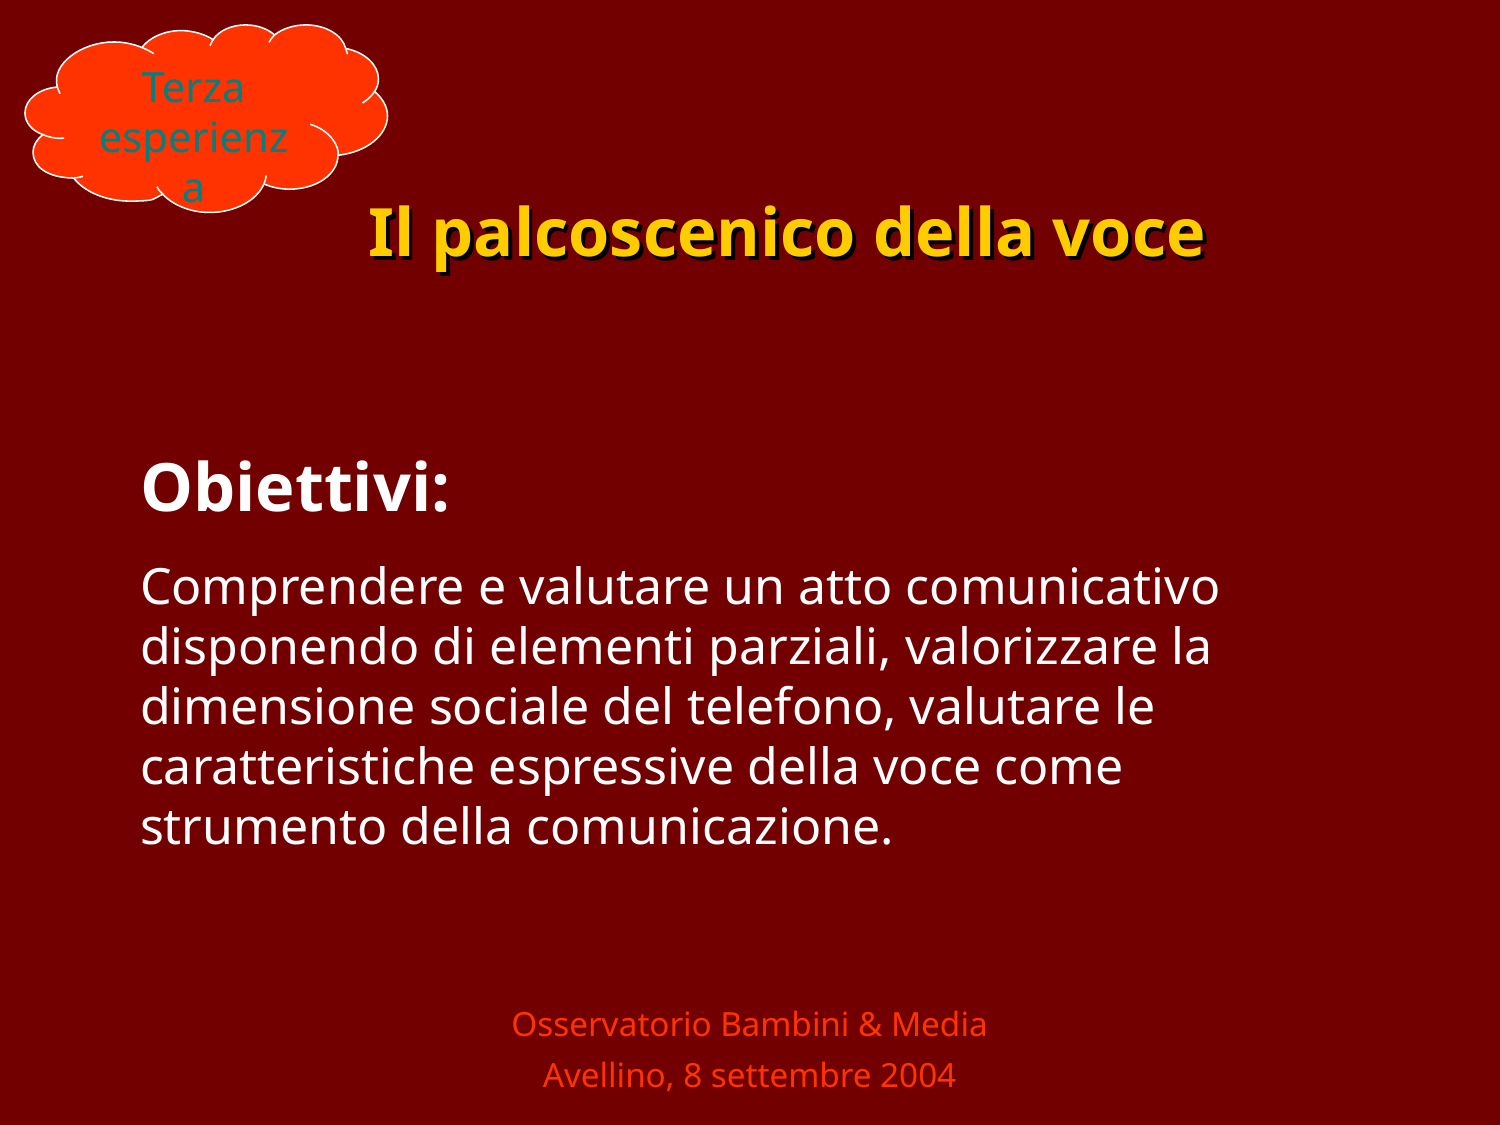

Terza esperienza
Il palcoscenico della voce
Obiettivi:
Comprendere e valutare un atto comunicativo disponendo di elementi parziali, valorizzare la dimensione sociale del telefono, valutare le caratteristiche espressive della voce come strumento della comunicazione.
Osservatorio Bambini & Media
Avellino, 8 settembre 2004